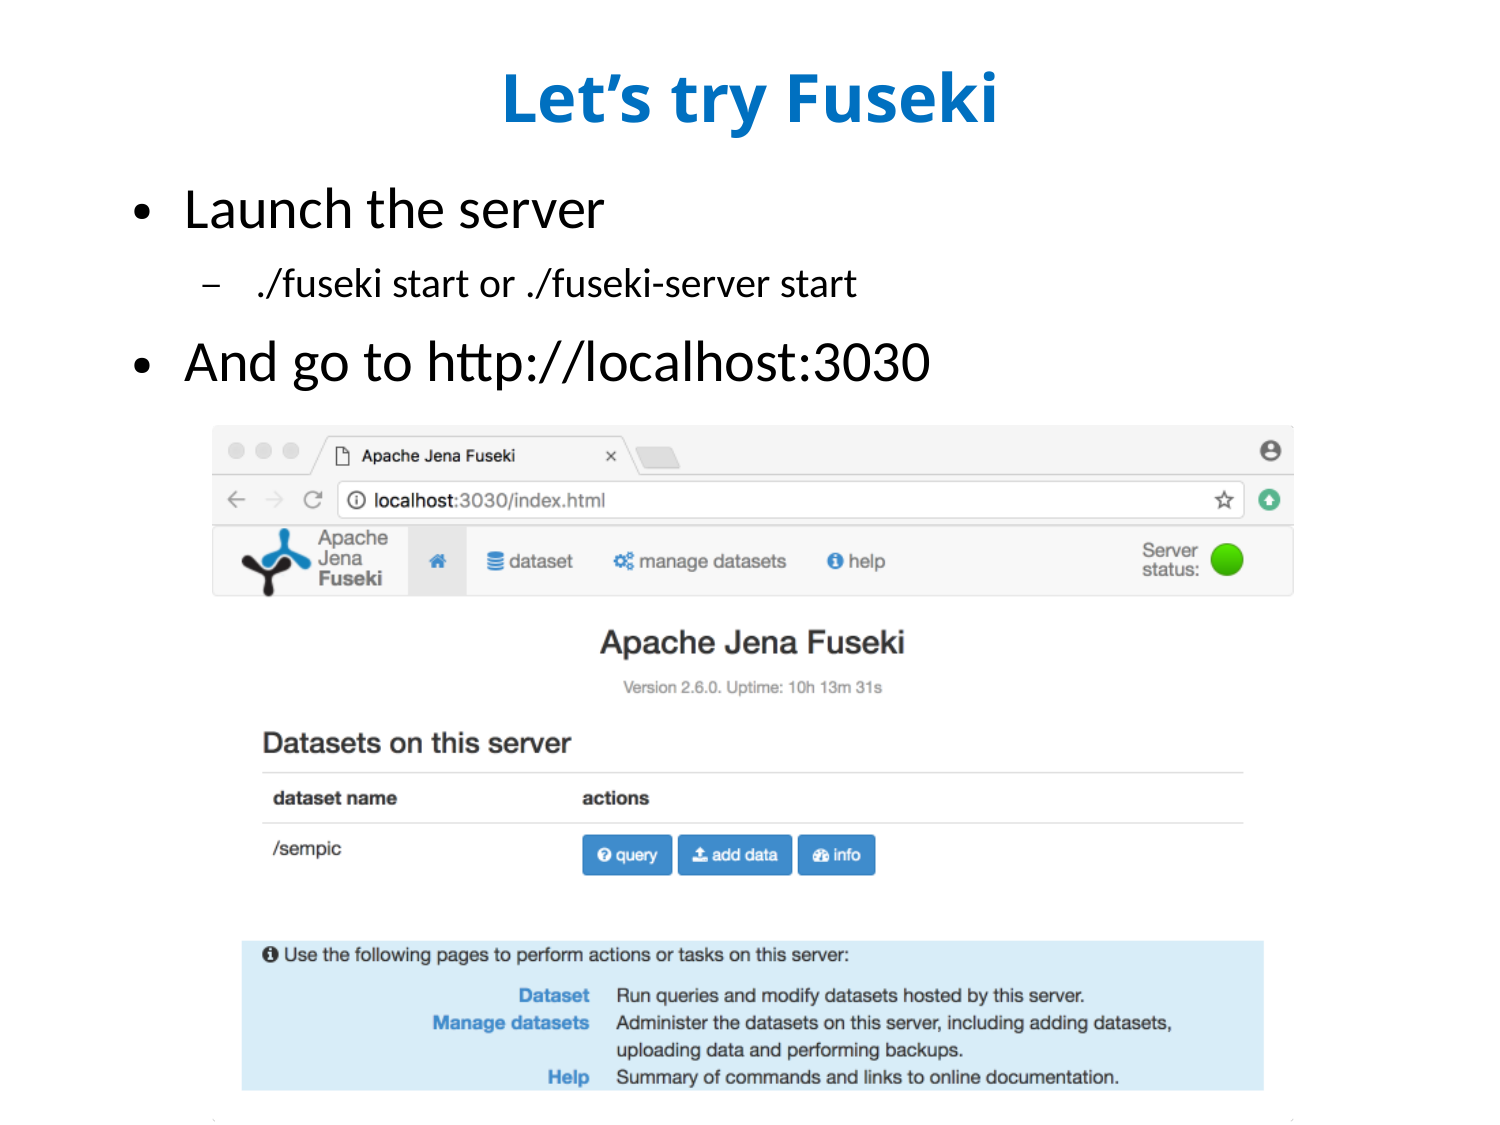

# Let’s try Fuseki
Launch the server
./fuseki start or ./fuseki-server start
And go to http://localhost:3030